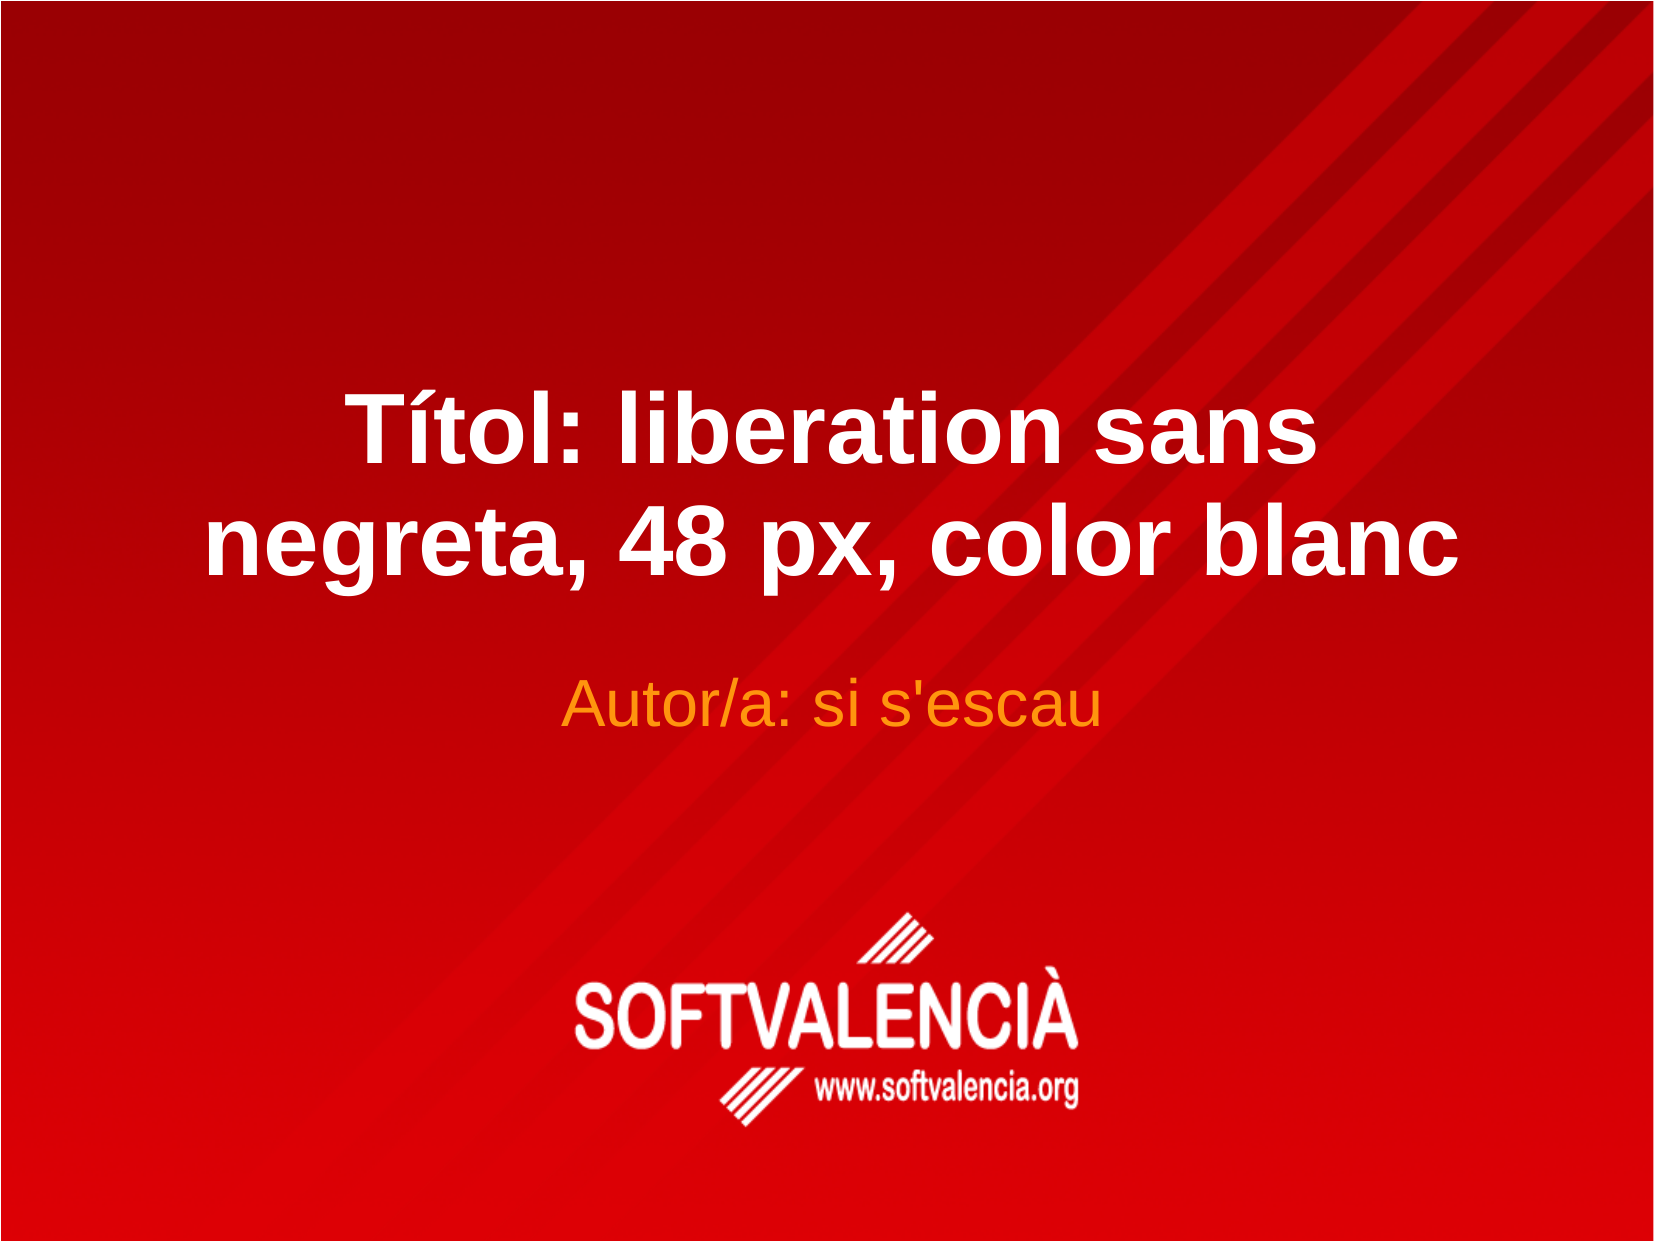

Títol: liberation sans negreta, 48 px, color blanc
Autor/a: si s'escau